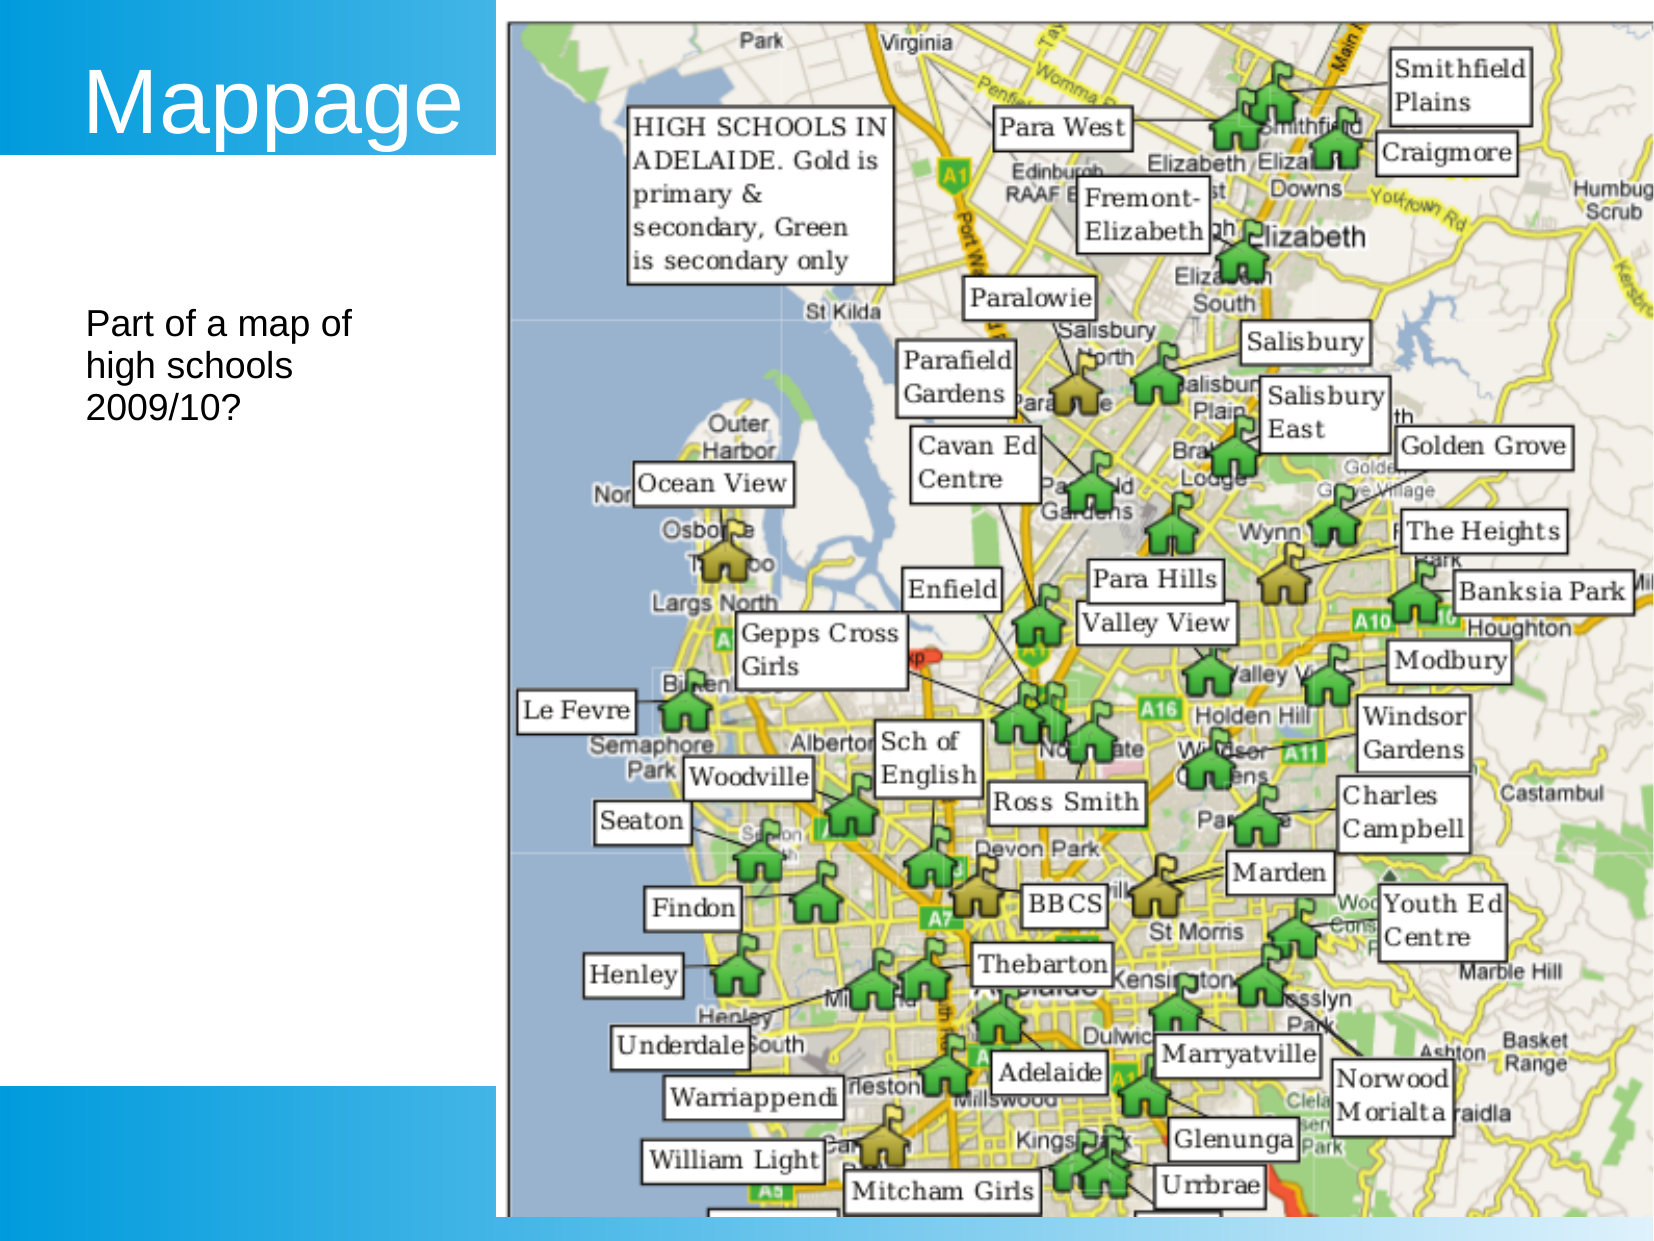

# Mappage
Part of a map of high schools
2009/10?